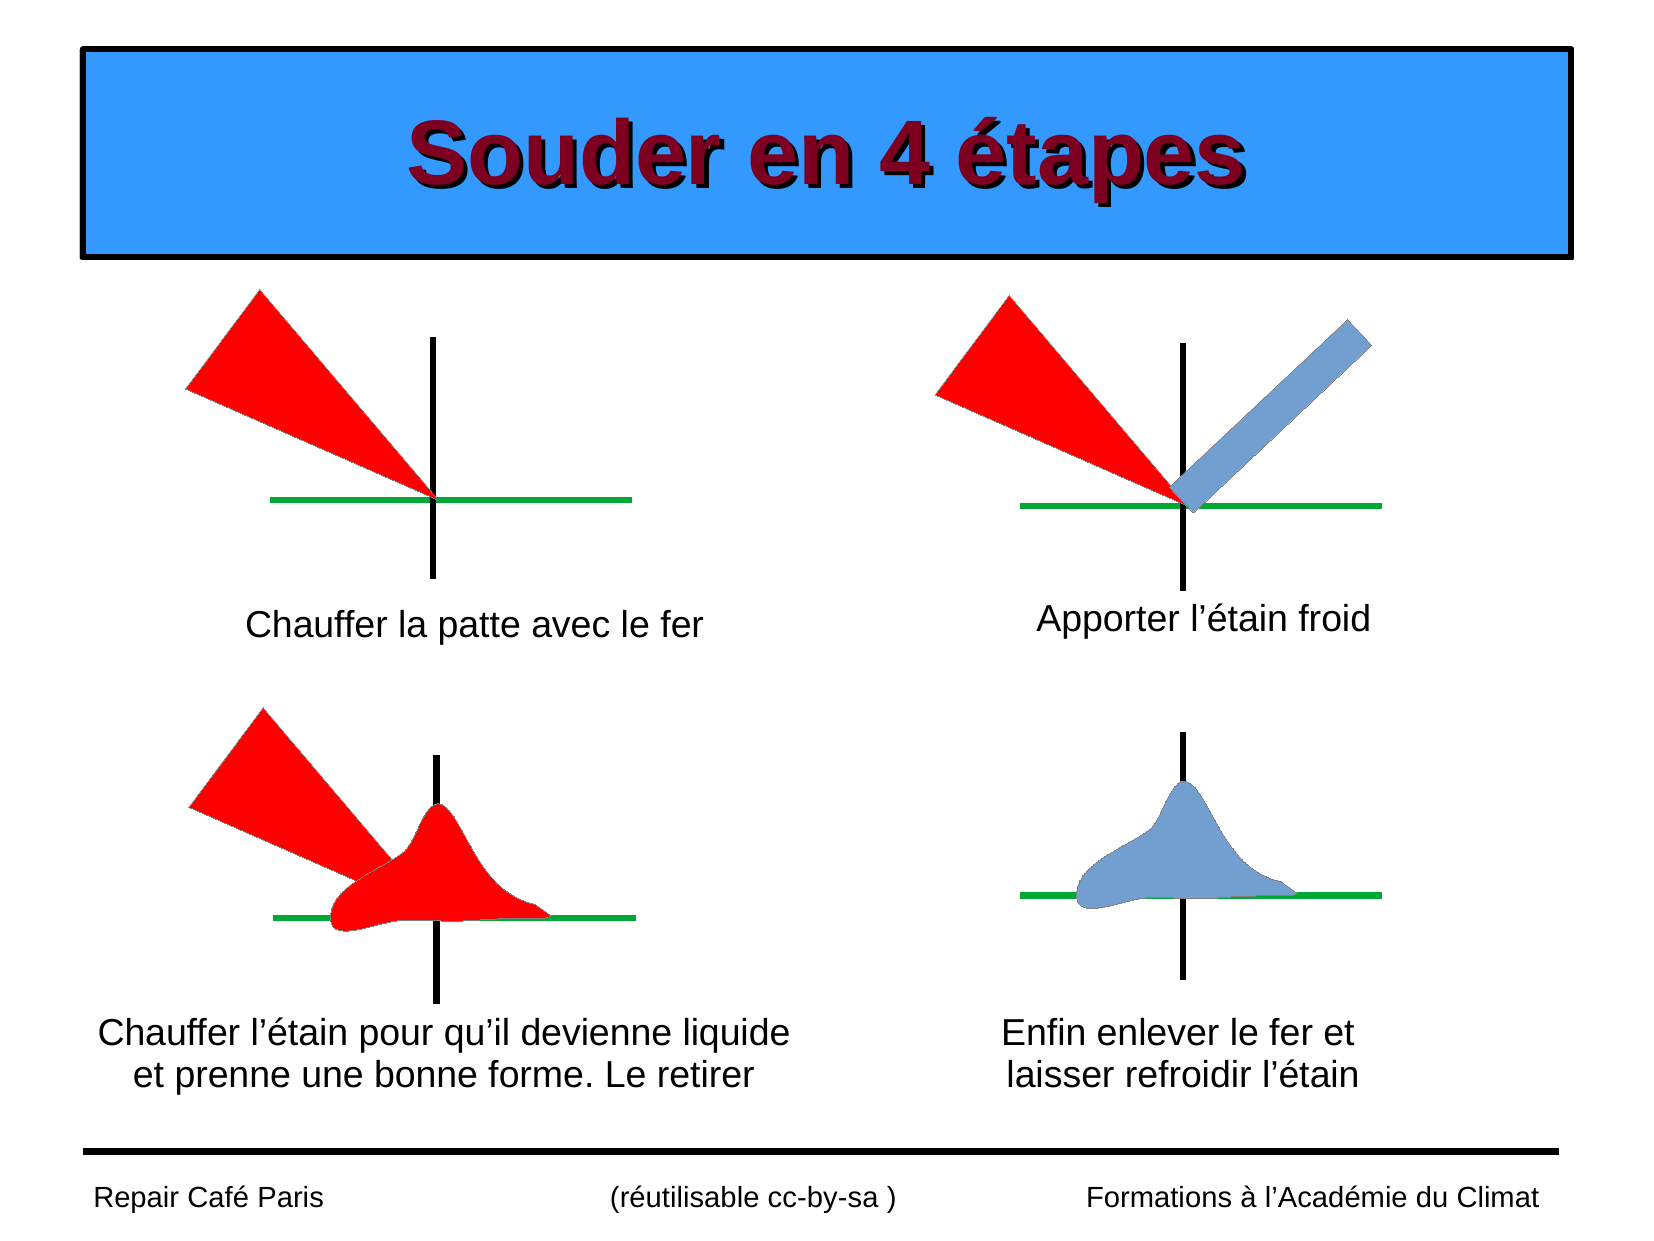

# Souder en 4 étapes
Apporter l’étain froid
Chauffer la patte avec le fer
Chauffer l’étain pour qu’il devienne liquide
et prenne une bonne forme. Le retirer
Enfin enlever le fer et
laisser refroidir l’étain